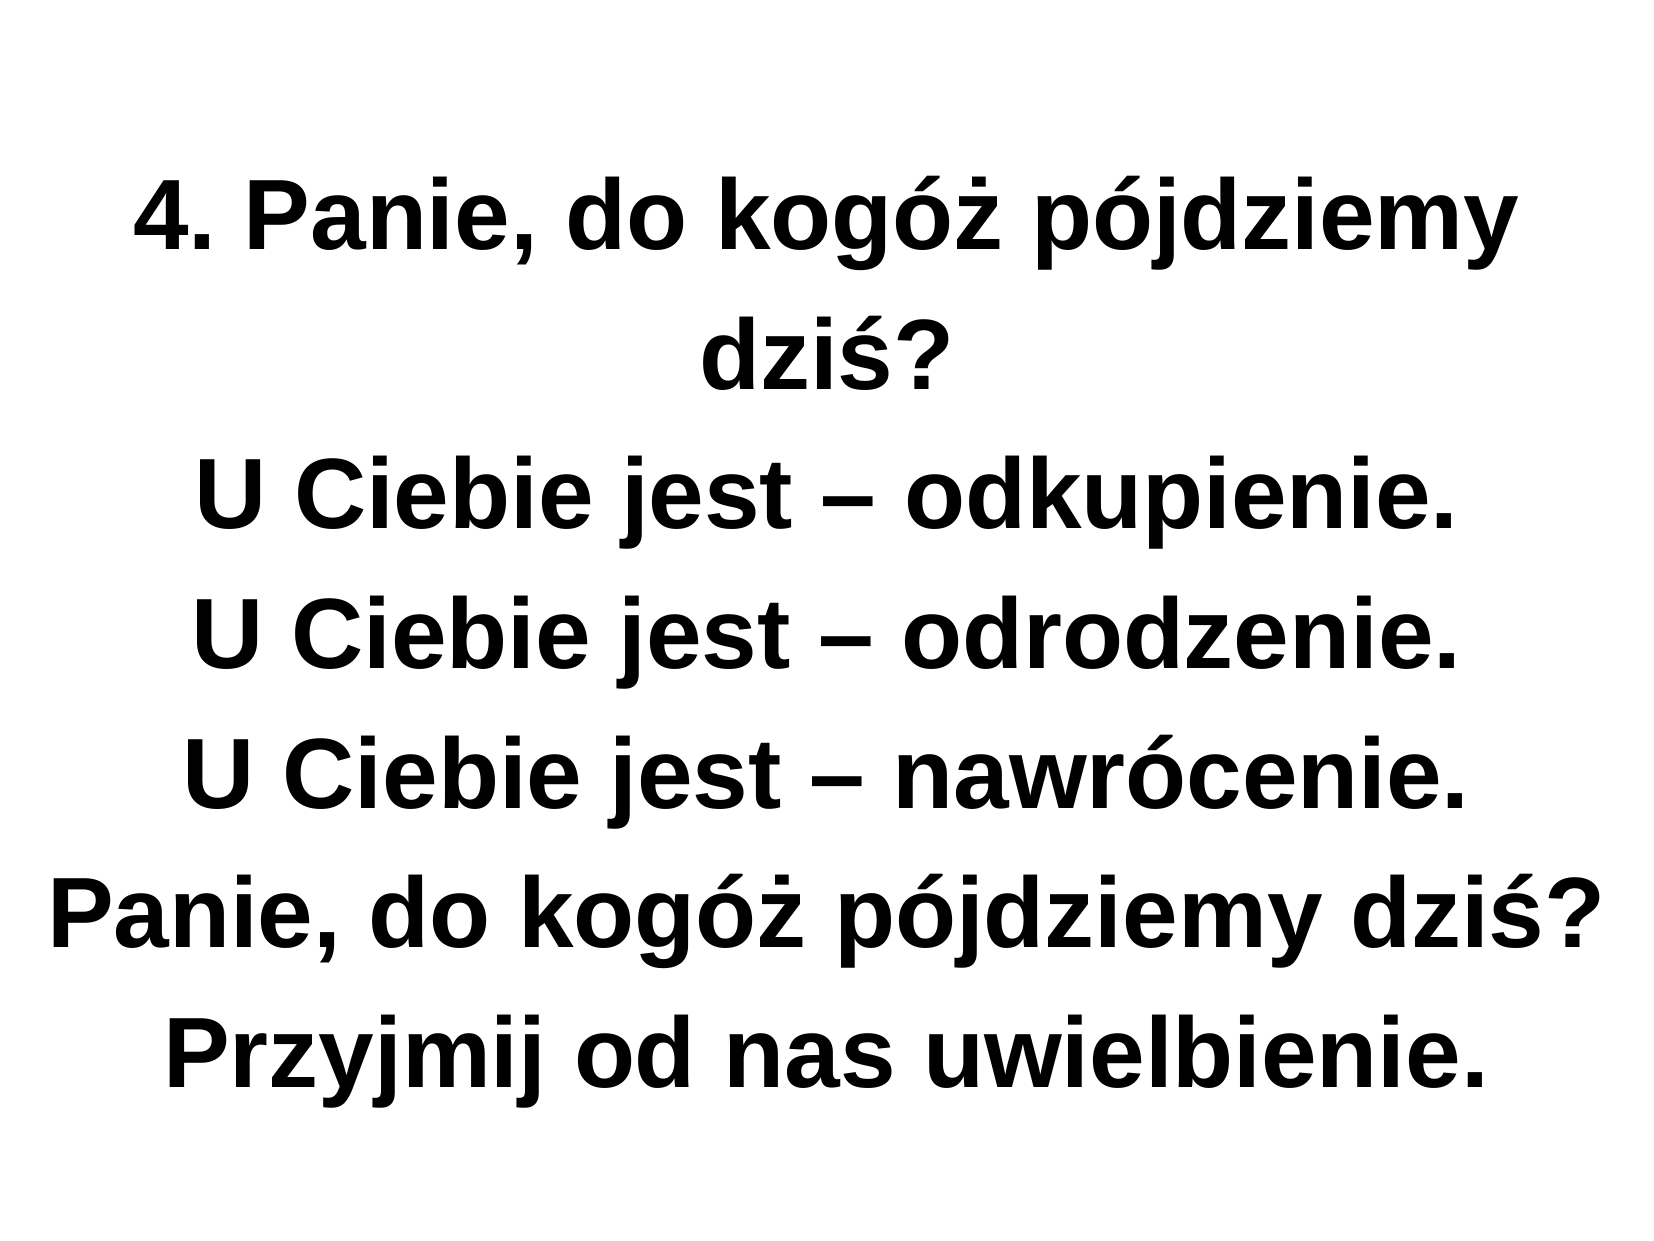

# 4. Panie, do kogóż pójdziemy dziś?
U Ciebie jest – odkupienie.
U Ciebie jest – odrodzenie.
U Ciebie jest – nawrócenie.
Panie, do kogóż pójdziemy dziś?
Przyjmij od nas uwielbienie.